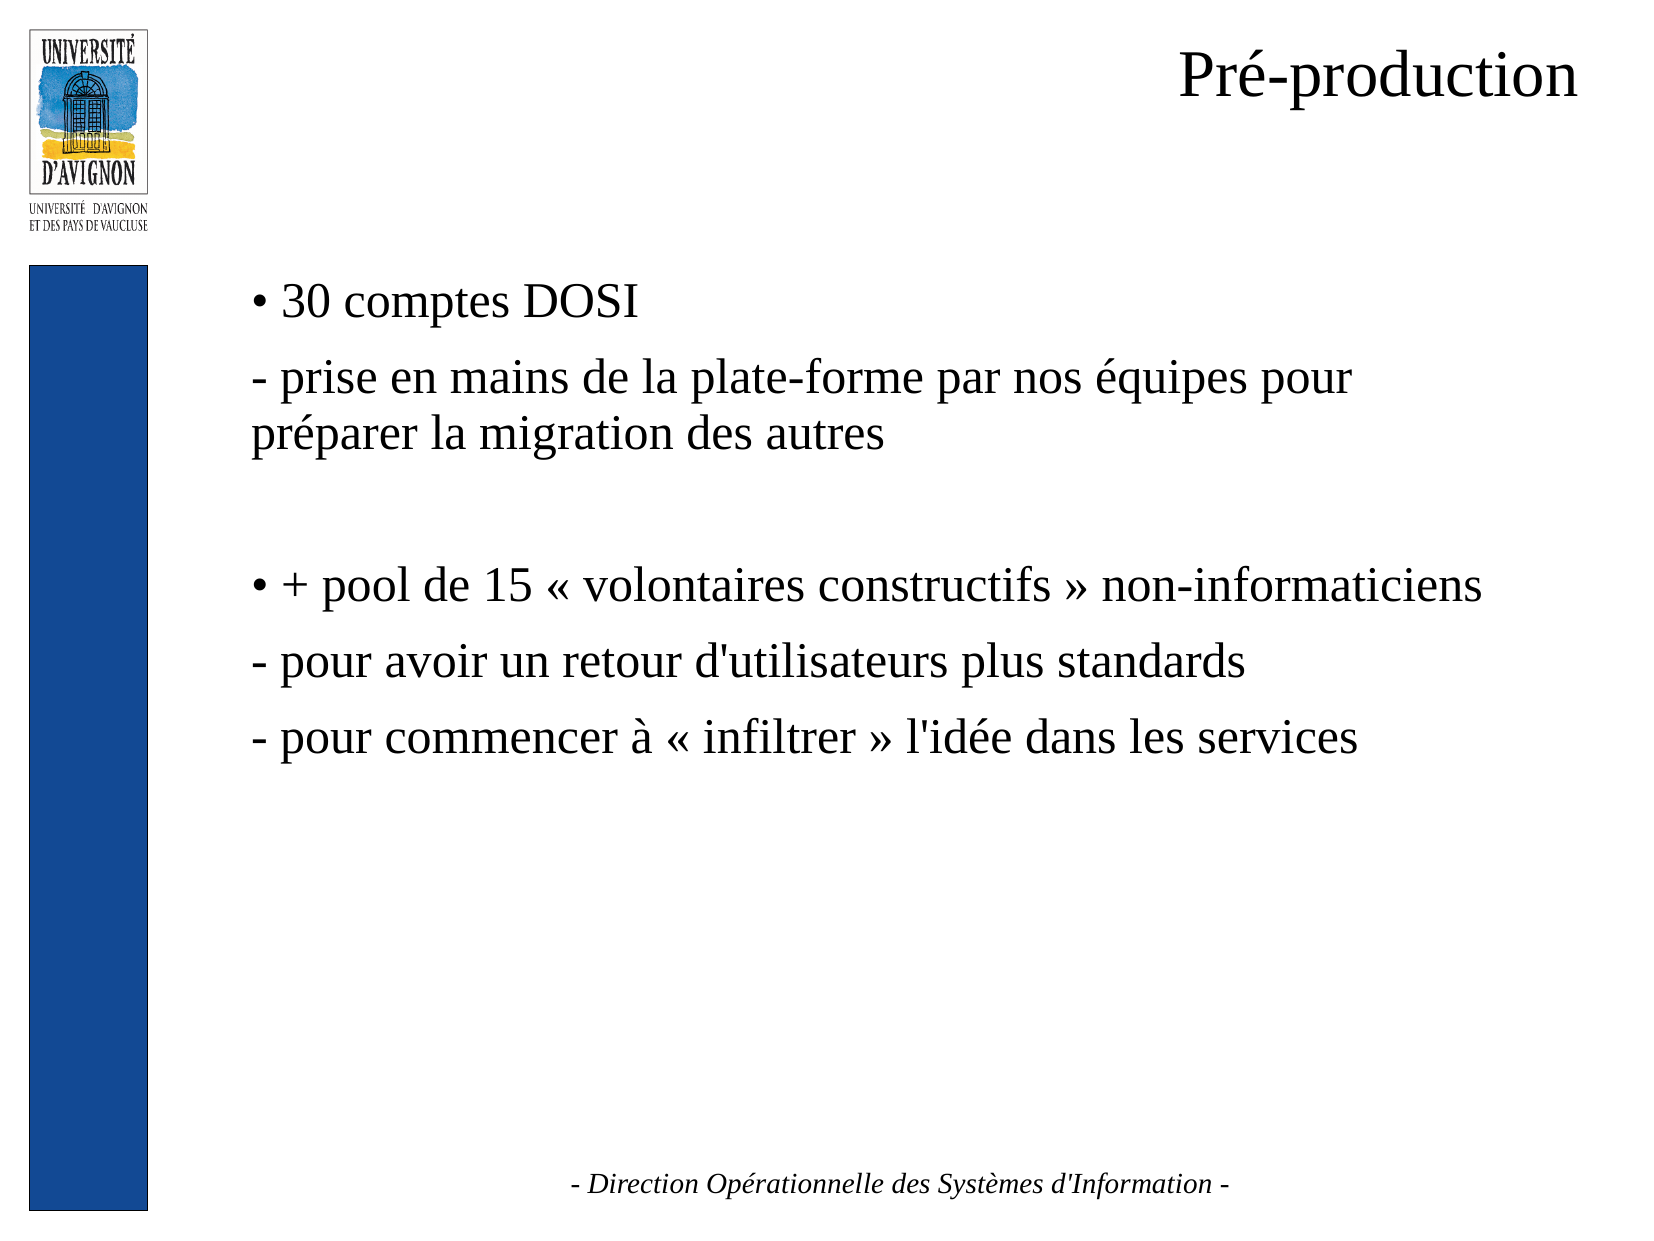

Pré-production
• 30 comptes DOSI
- prise en mains de la plate-forme par nos équipes pour préparer la migration des autres
• + pool de 15 « volontaires constructifs » non-informaticiens
- pour avoir un retour d'utilisateurs plus standards
- pour commencer à « infiltrer » l'idée dans les services
- Direction Opérationnelle des Systèmes d'Information -